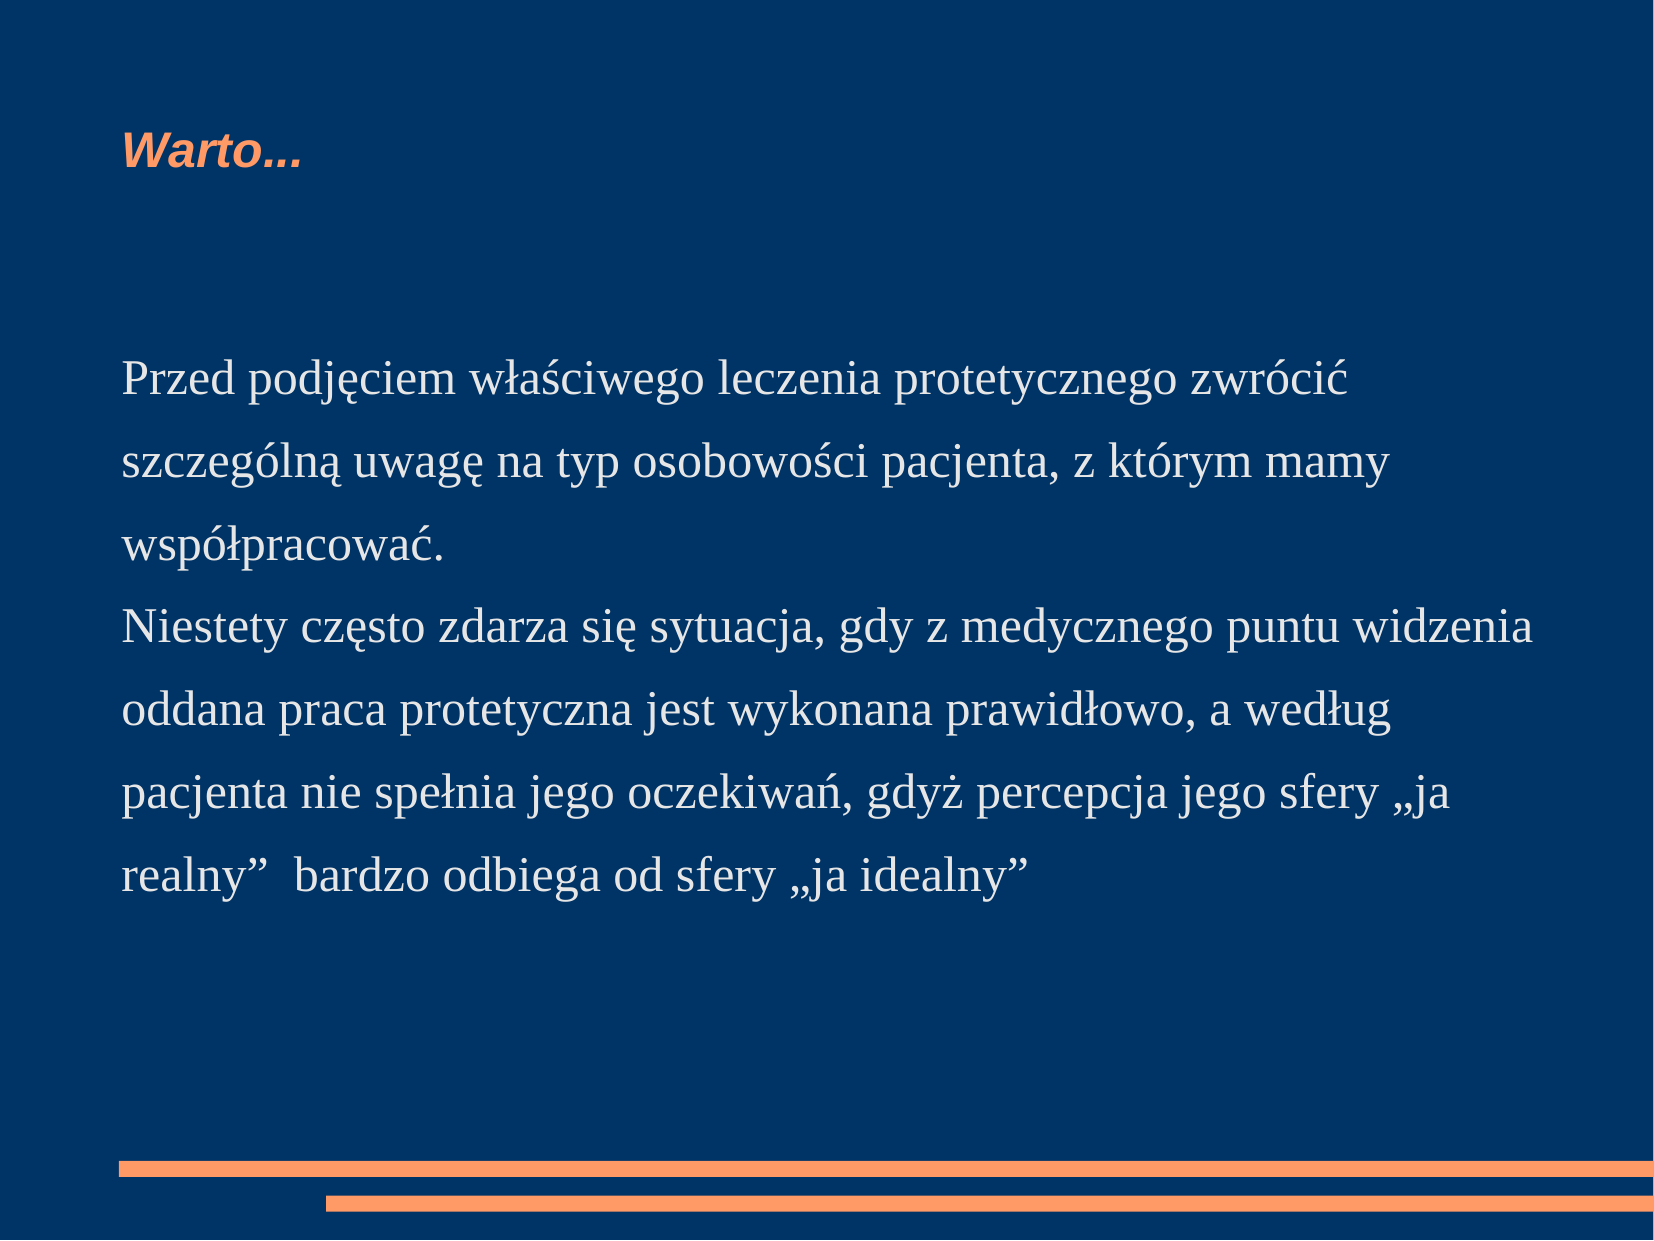

# Warto...
Przed podjęciem właściwego leczenia protetycznego zwrócić szczególną uwagę na typ osobowości pacjenta, z którym mamy współpracować.
Niestety często zdarza się sytuacja, gdy z medycznego puntu widzenia oddana praca protetyczna jest wykonana prawidłowo, a według pacjenta nie spełnia jego oczekiwań, gdyż percepcja jego sfery „ja realny” bardzo odbiega od sfery „ja idealny”